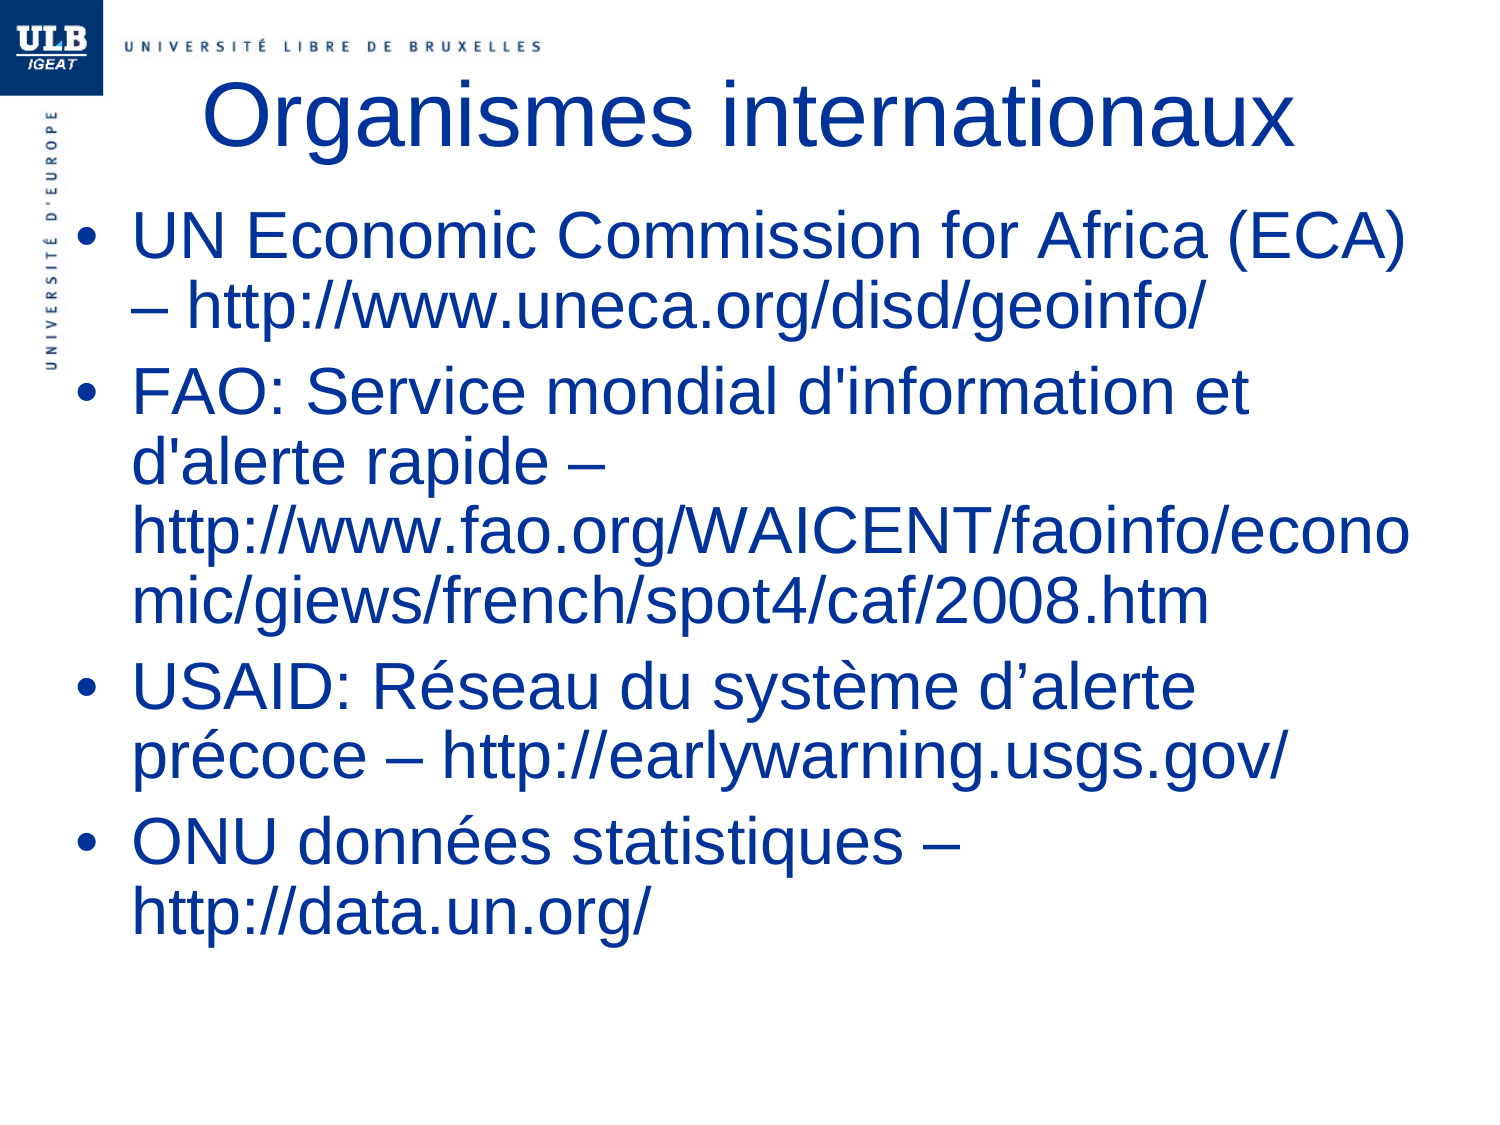

# Organismes internationaux
UN Economic Commission for Africa (ECA) – http://www.uneca.org/disd/geoinfo/
FAO: Service mondial d'information et d'alerte rapide – http://www.fao.org/WAICENT/faoinfo/economic/giews/french/spot4/caf/2008.htm
USAID: Réseau du système d’alerte précoce – http://earlywarning.usgs.gov/
ONU données statistiques – http://data.un.org/